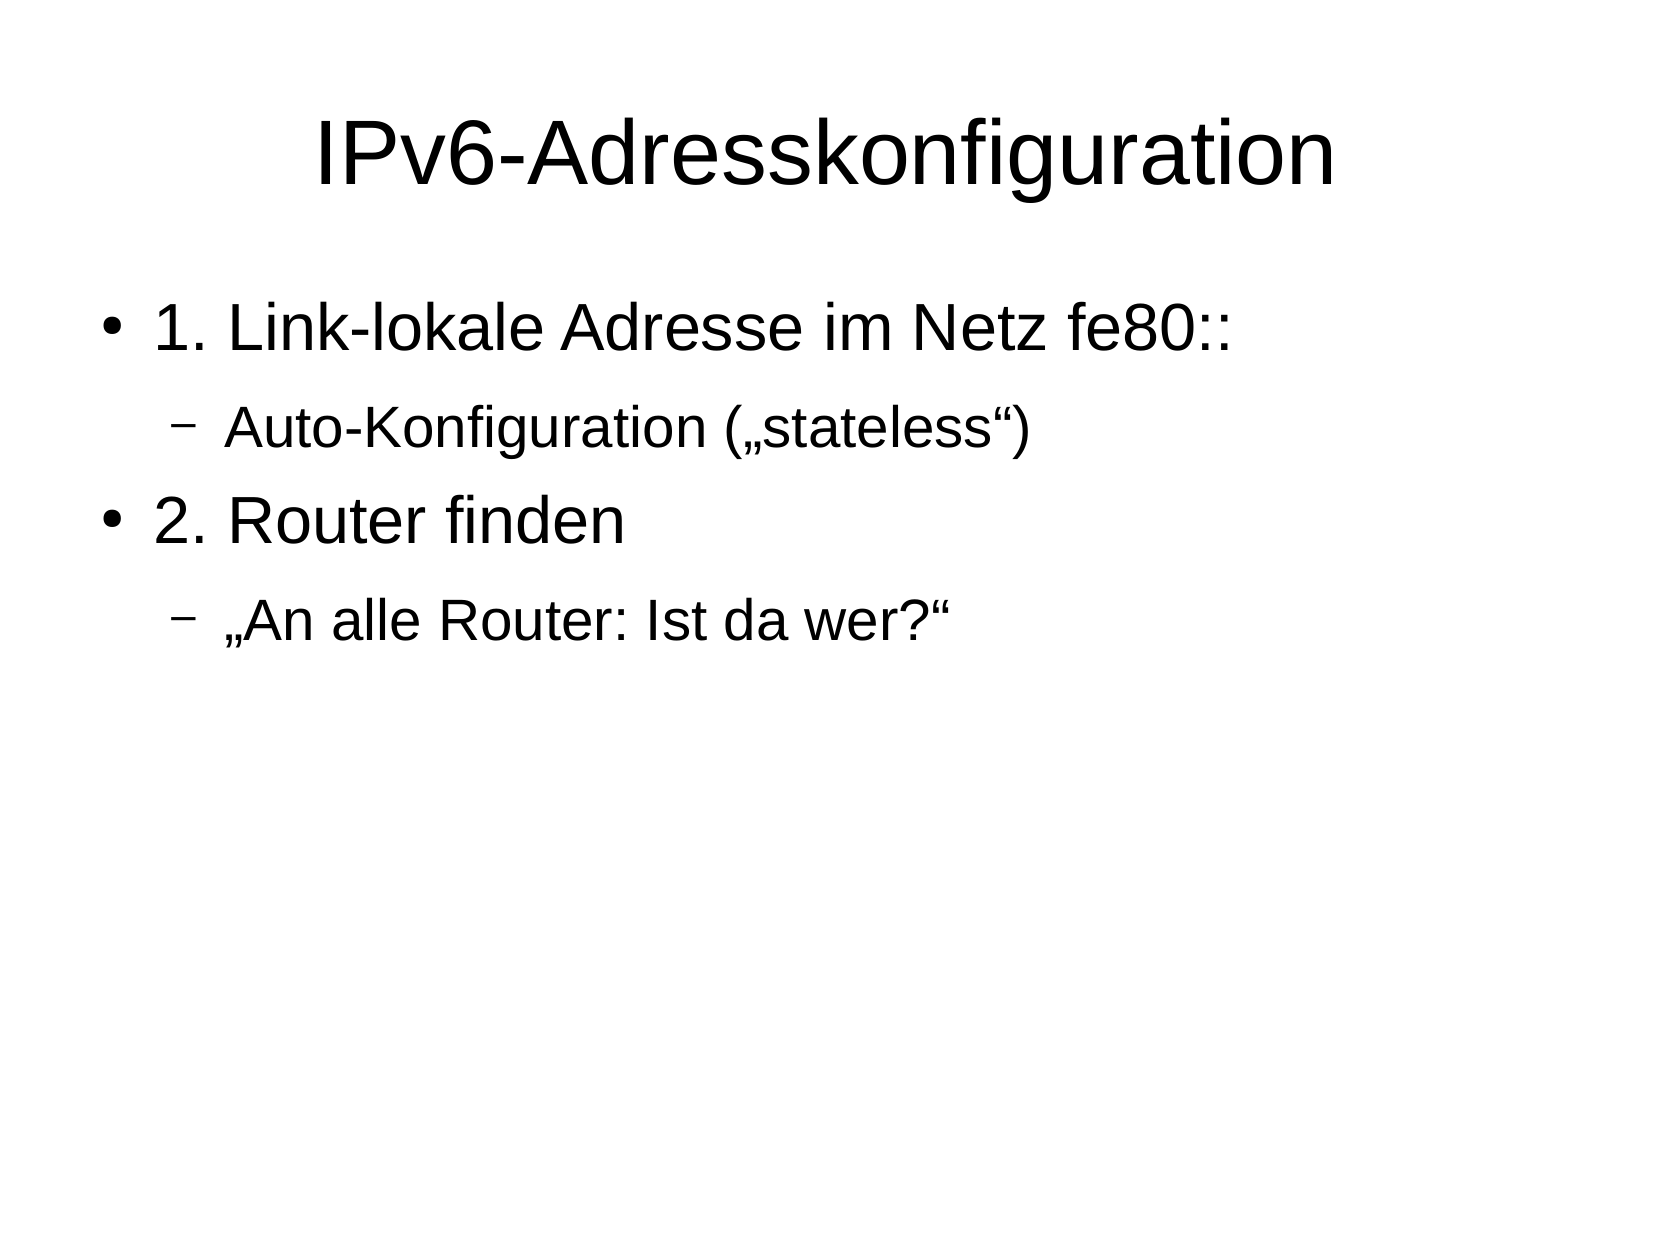

# IPv6-Adresskonfiguration
1. Link-lokale Adresse im Netz fe80::
Auto-Konfiguration („stateless“)
2. Router finden
„An alle Router: Ist da wer?“